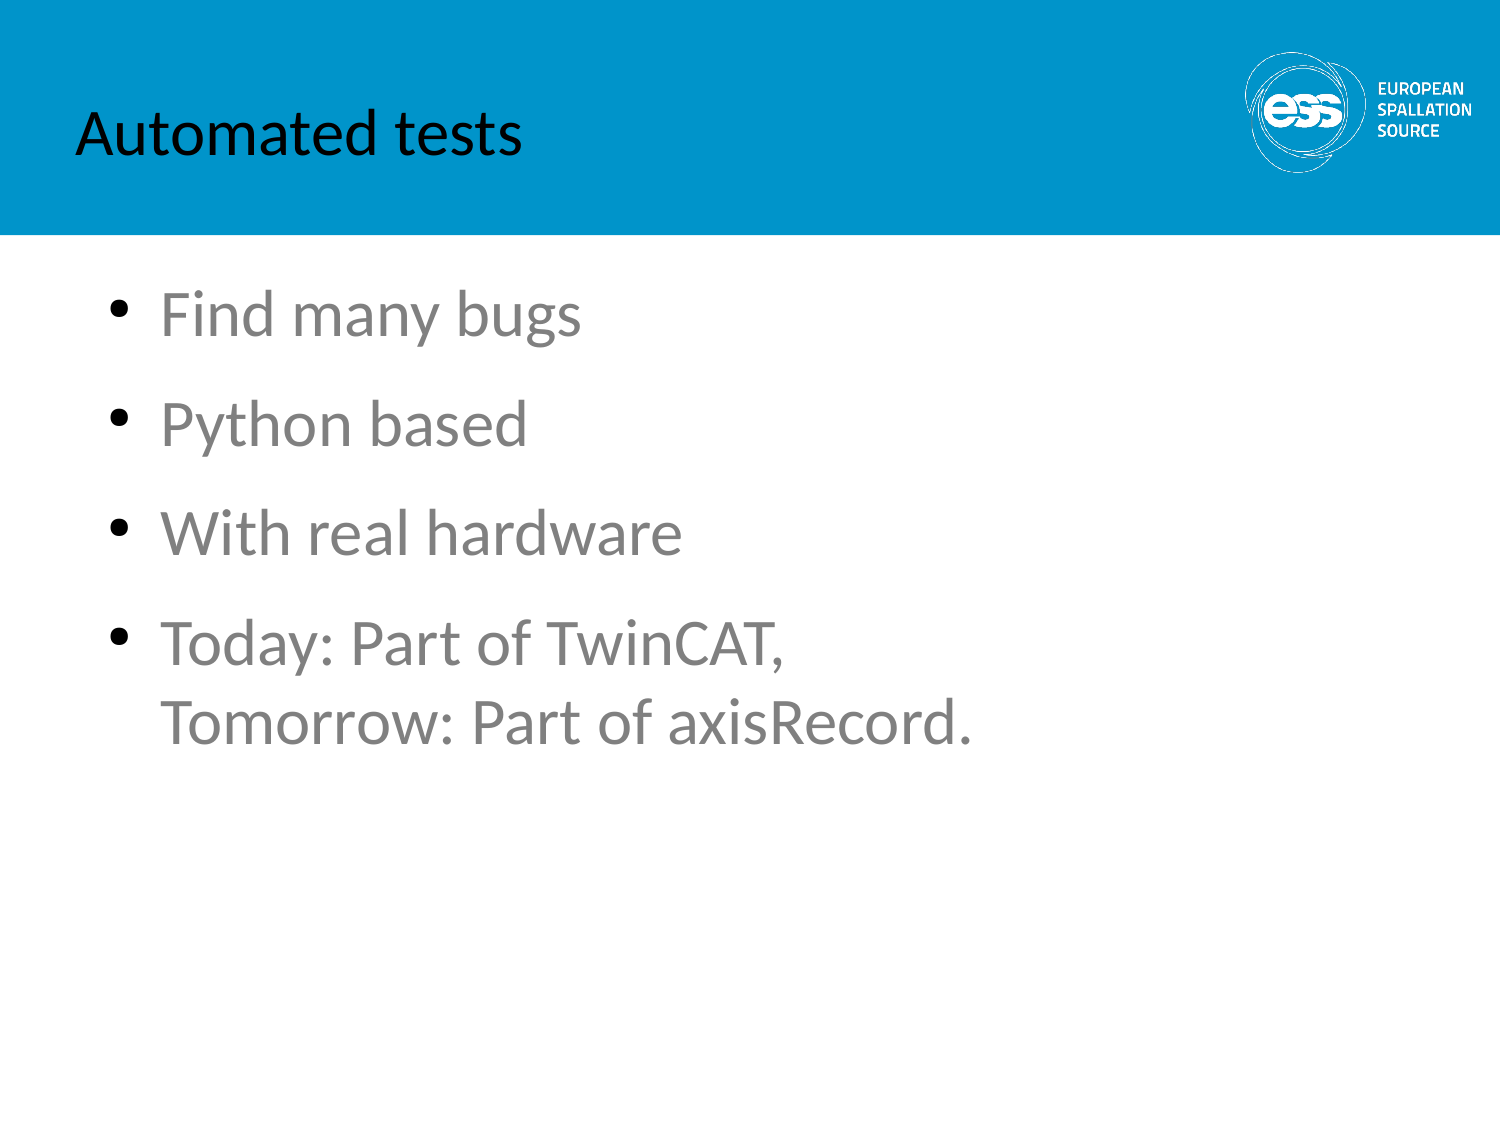

# Automated tests
Find many bugs
Python based
With real hardware
Today: Part of TwinCAT,
Tomorrow: Part of axisRecord.